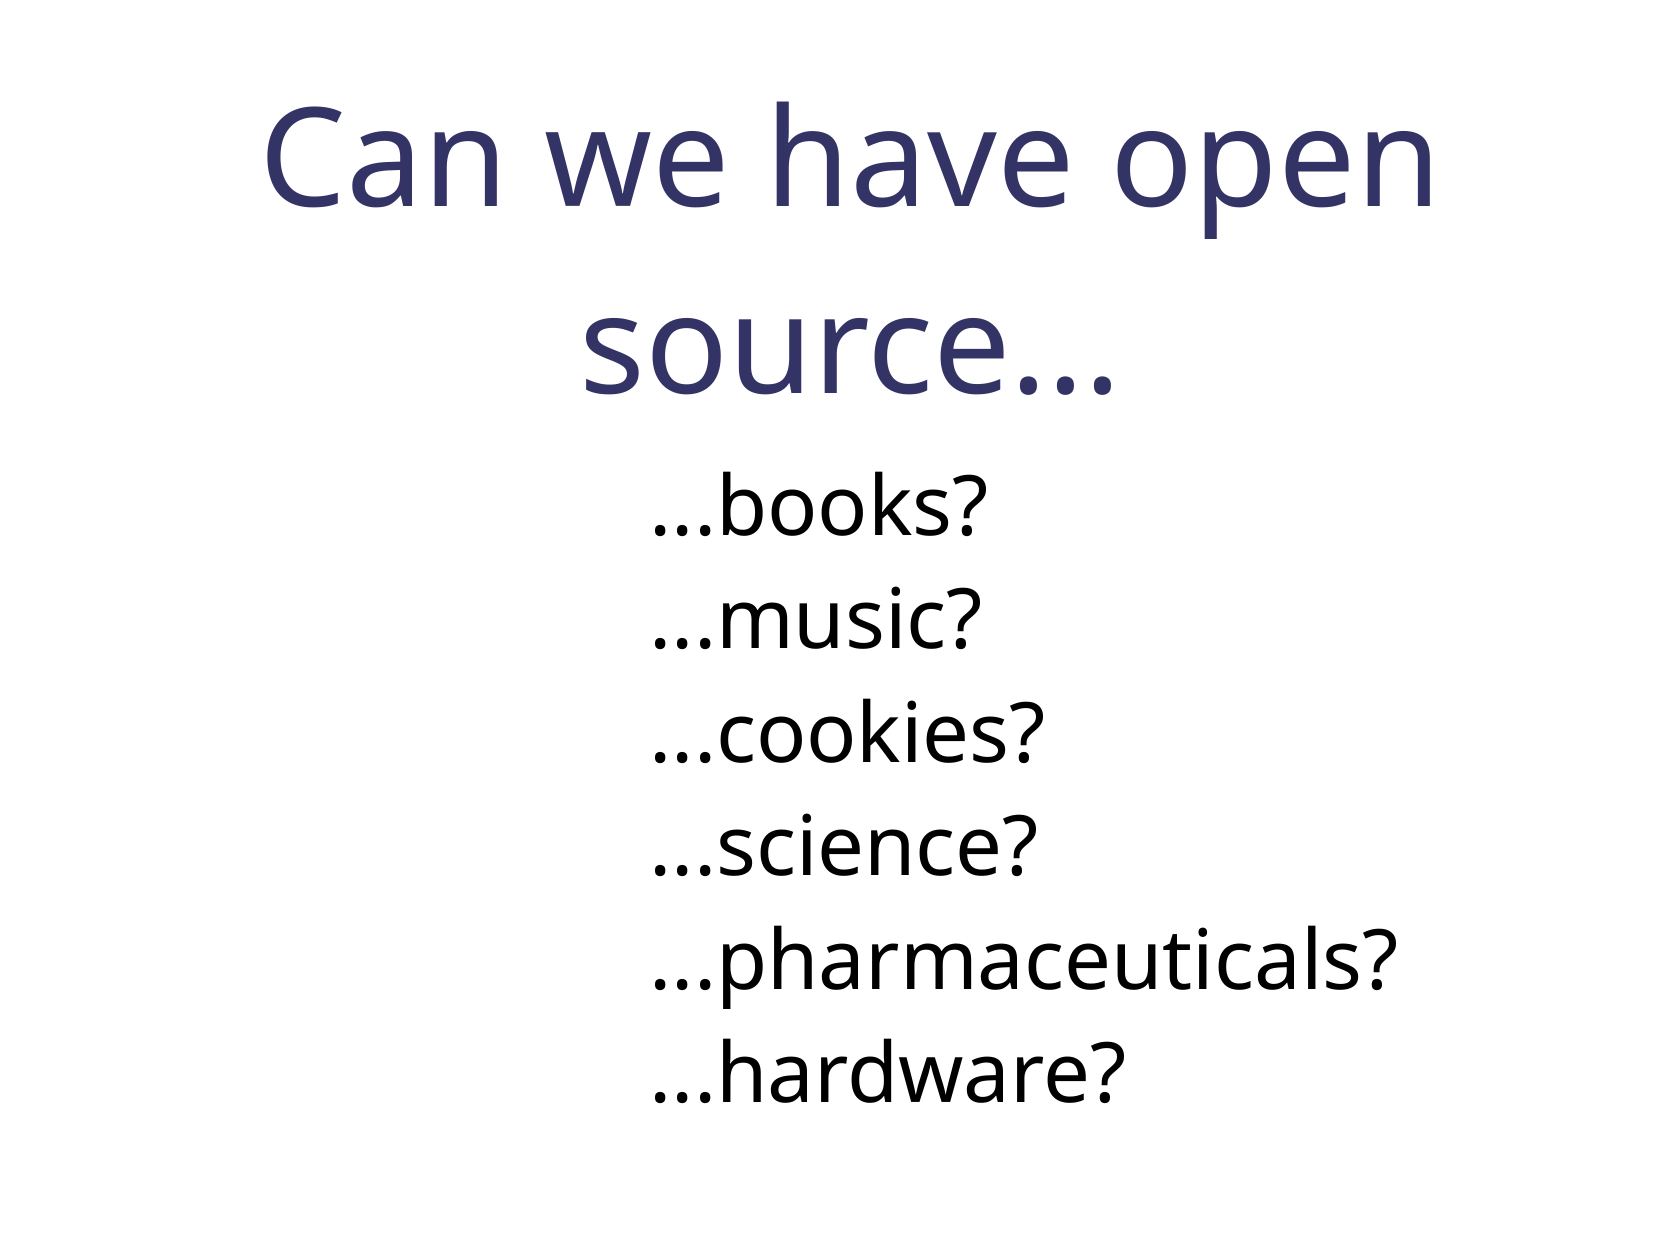

# Can we have open source...
...books?
...music?
...cookies?
...science?
...pharmaceuticals?
...hardware?